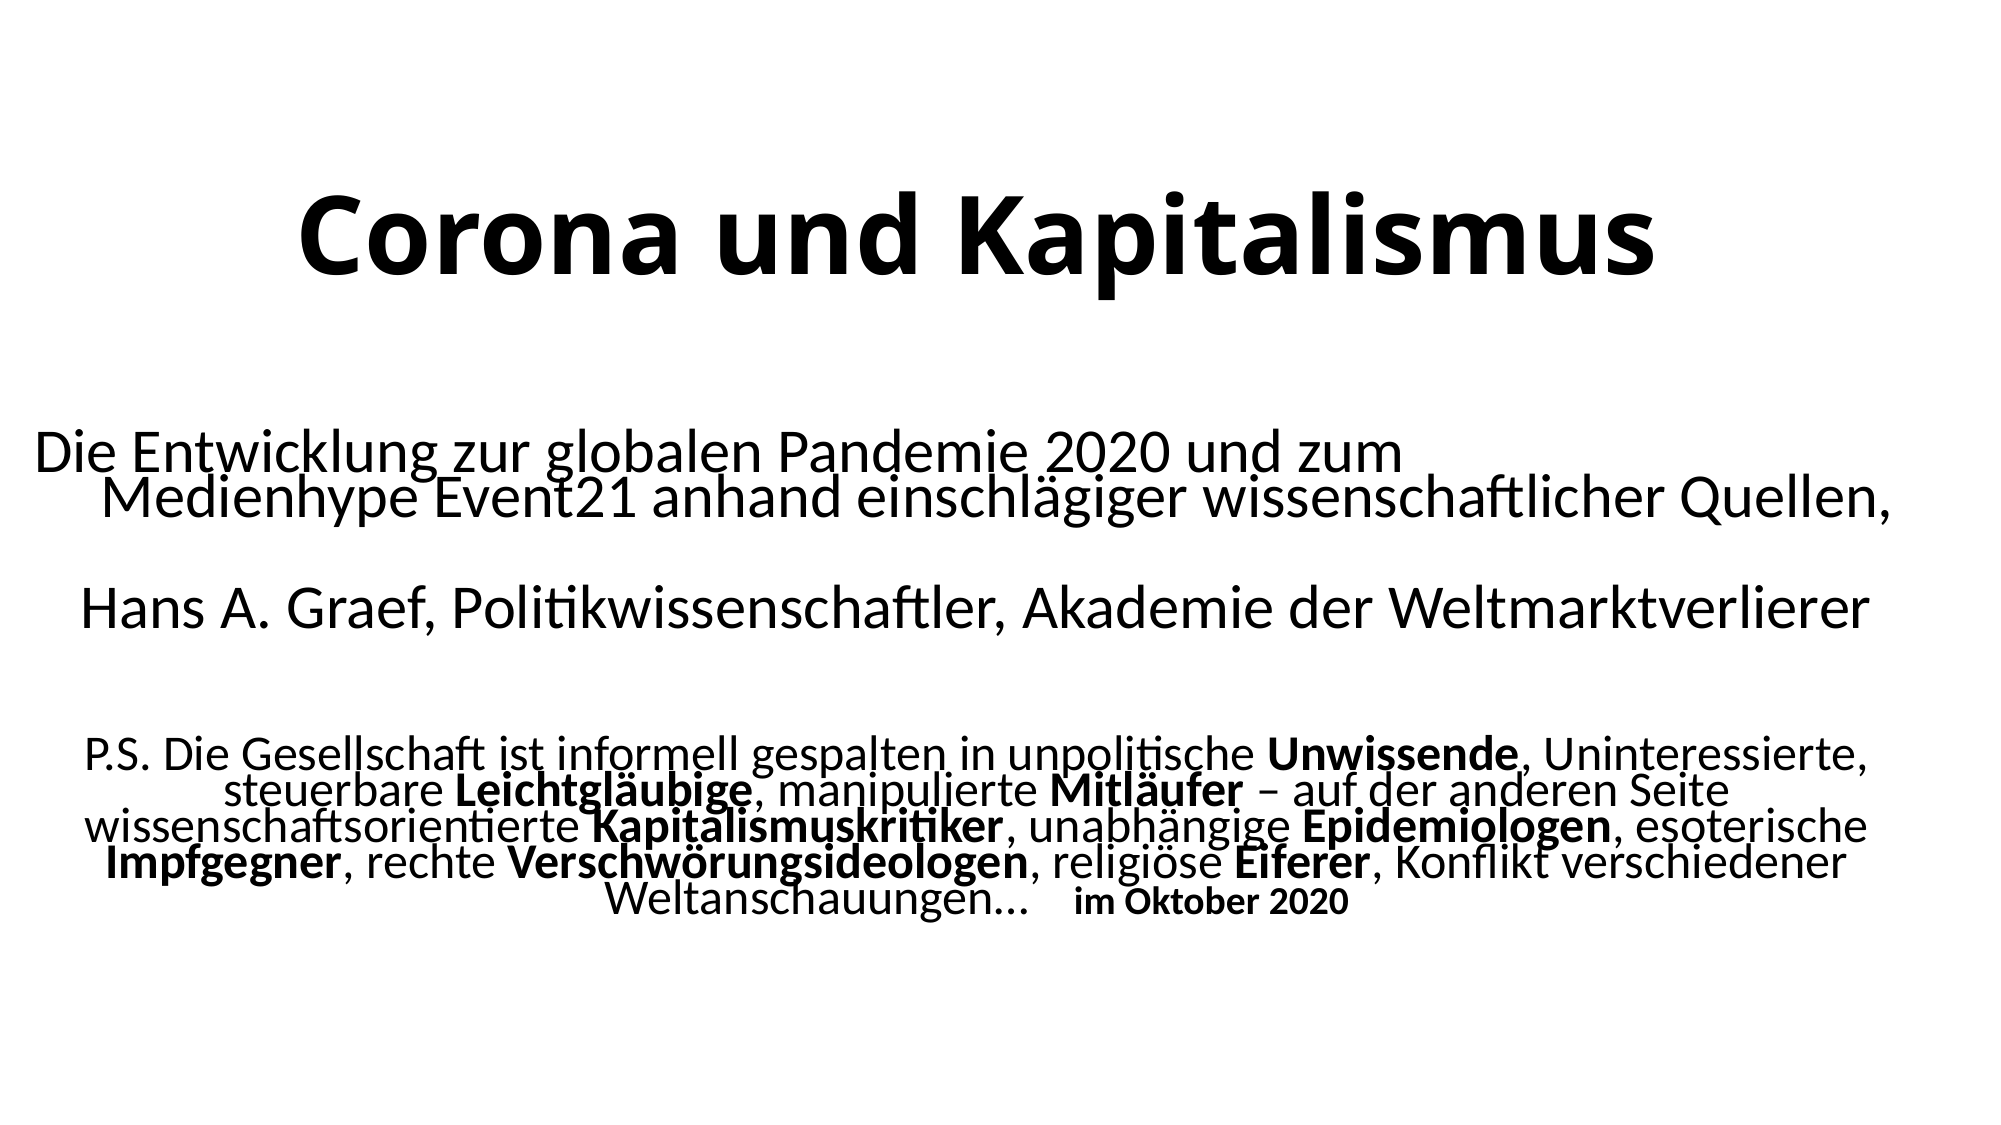

# Corona und Kapitalismus
Die Entwicklung zur globalen Pandemie 2020 und zum Medienhype Event21 anhand einschlägiger wissenschaftlicher Quellen,
Hans A. Graef, Politikwissenschaftler, Akademie der Weltmarktverlierer
P.S. Die Gesellschaft ist informell gespalten in unpolitische Unwissende, Uninteressierte, steuerbare Leichtgläubige, manipulierte Mitläufer – auf der anderen Seite wissenschaftsorientierte Kapitalismuskritiker, unabhängige Epidemiologen, esoterische Impfgegner, rechte Verschwörungsideologen, religiöse Eiferer, Konflikt verschiedener Weltanschauungen… im Oktober 2020